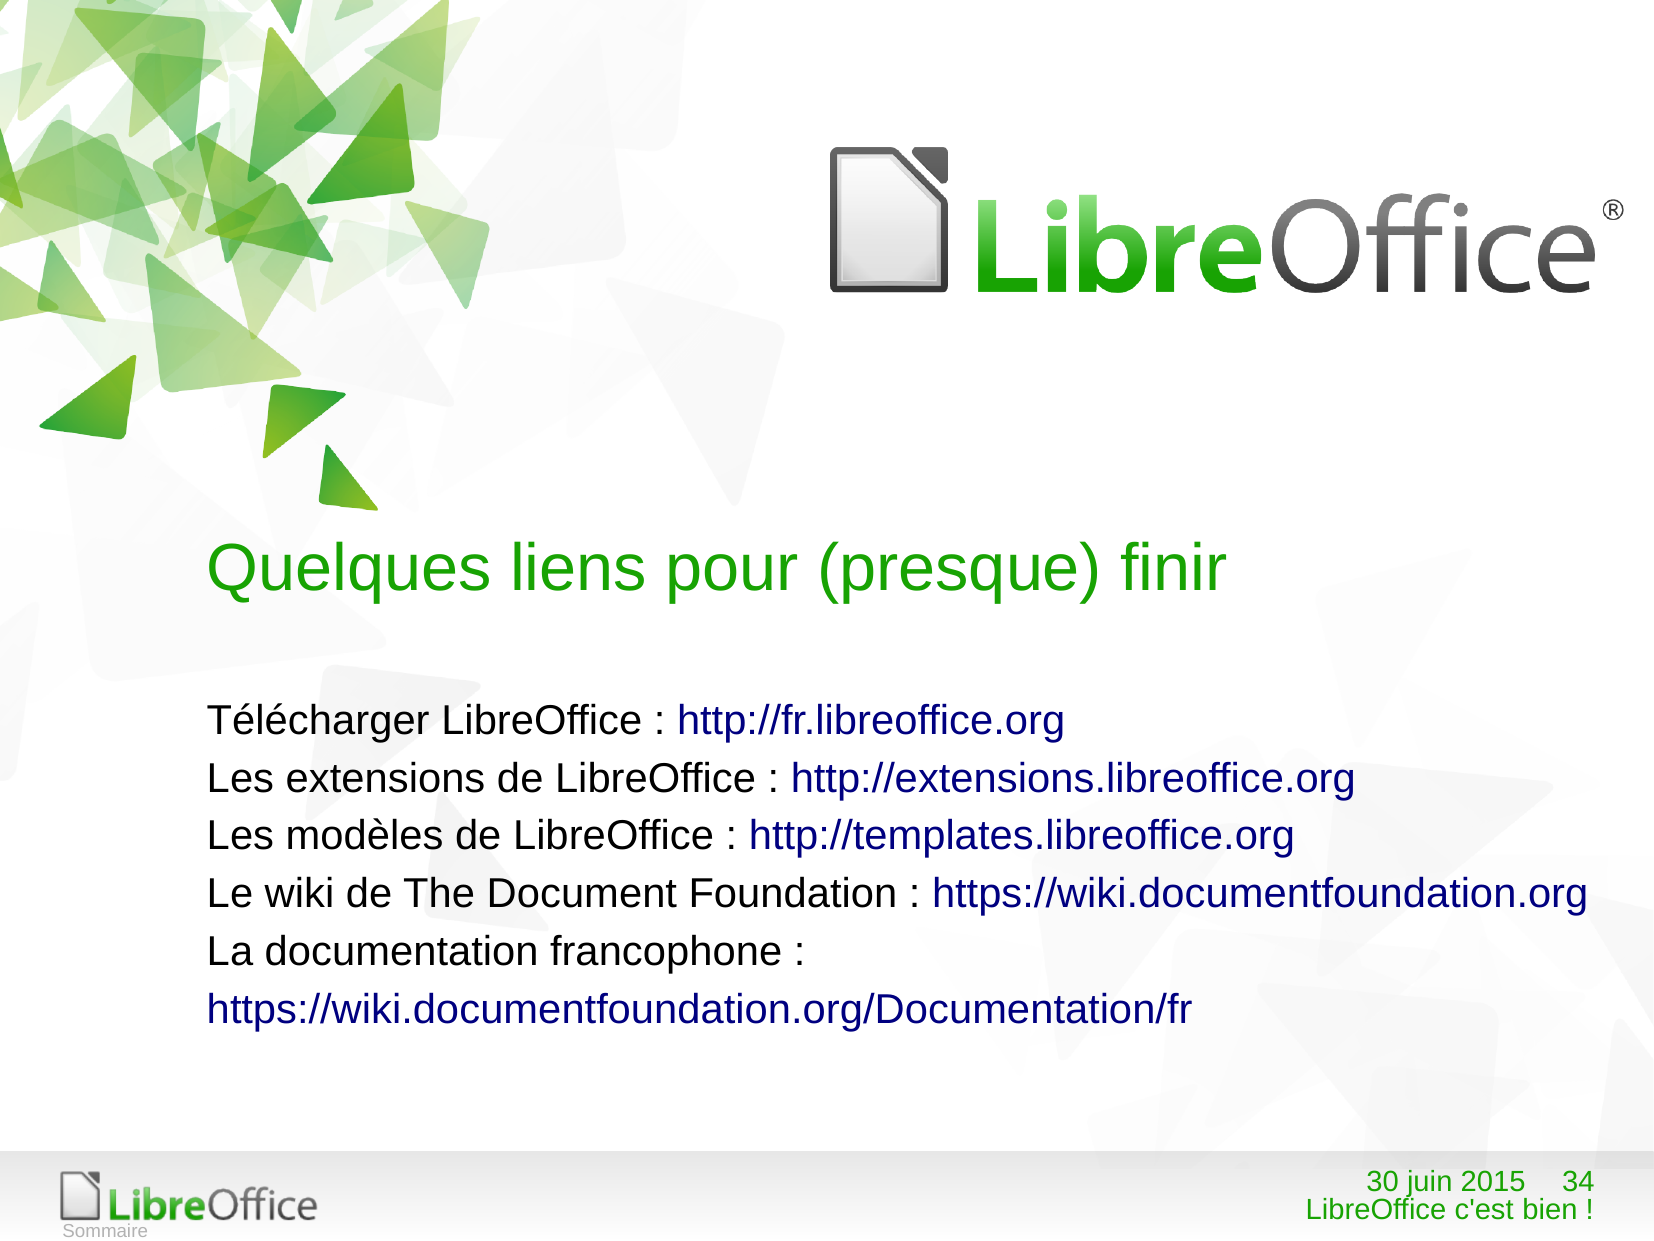

# Quelques liens pour (presque) finir
Télécharger LibreOffice : http://fr.libreoffice.org
Les extensions de LibreOffice : http://extensions.libreoffice.org
Les modèles de LibreOffice : http://templates.libreoffice.org
Le wiki de The Document Foundation : https://wiki.documentfoundation.org
La documentation francophone :
https://wiki.documentfoundation.org/Documentation/fr
30 juin 2015
34
LibreOffice c'est bien !